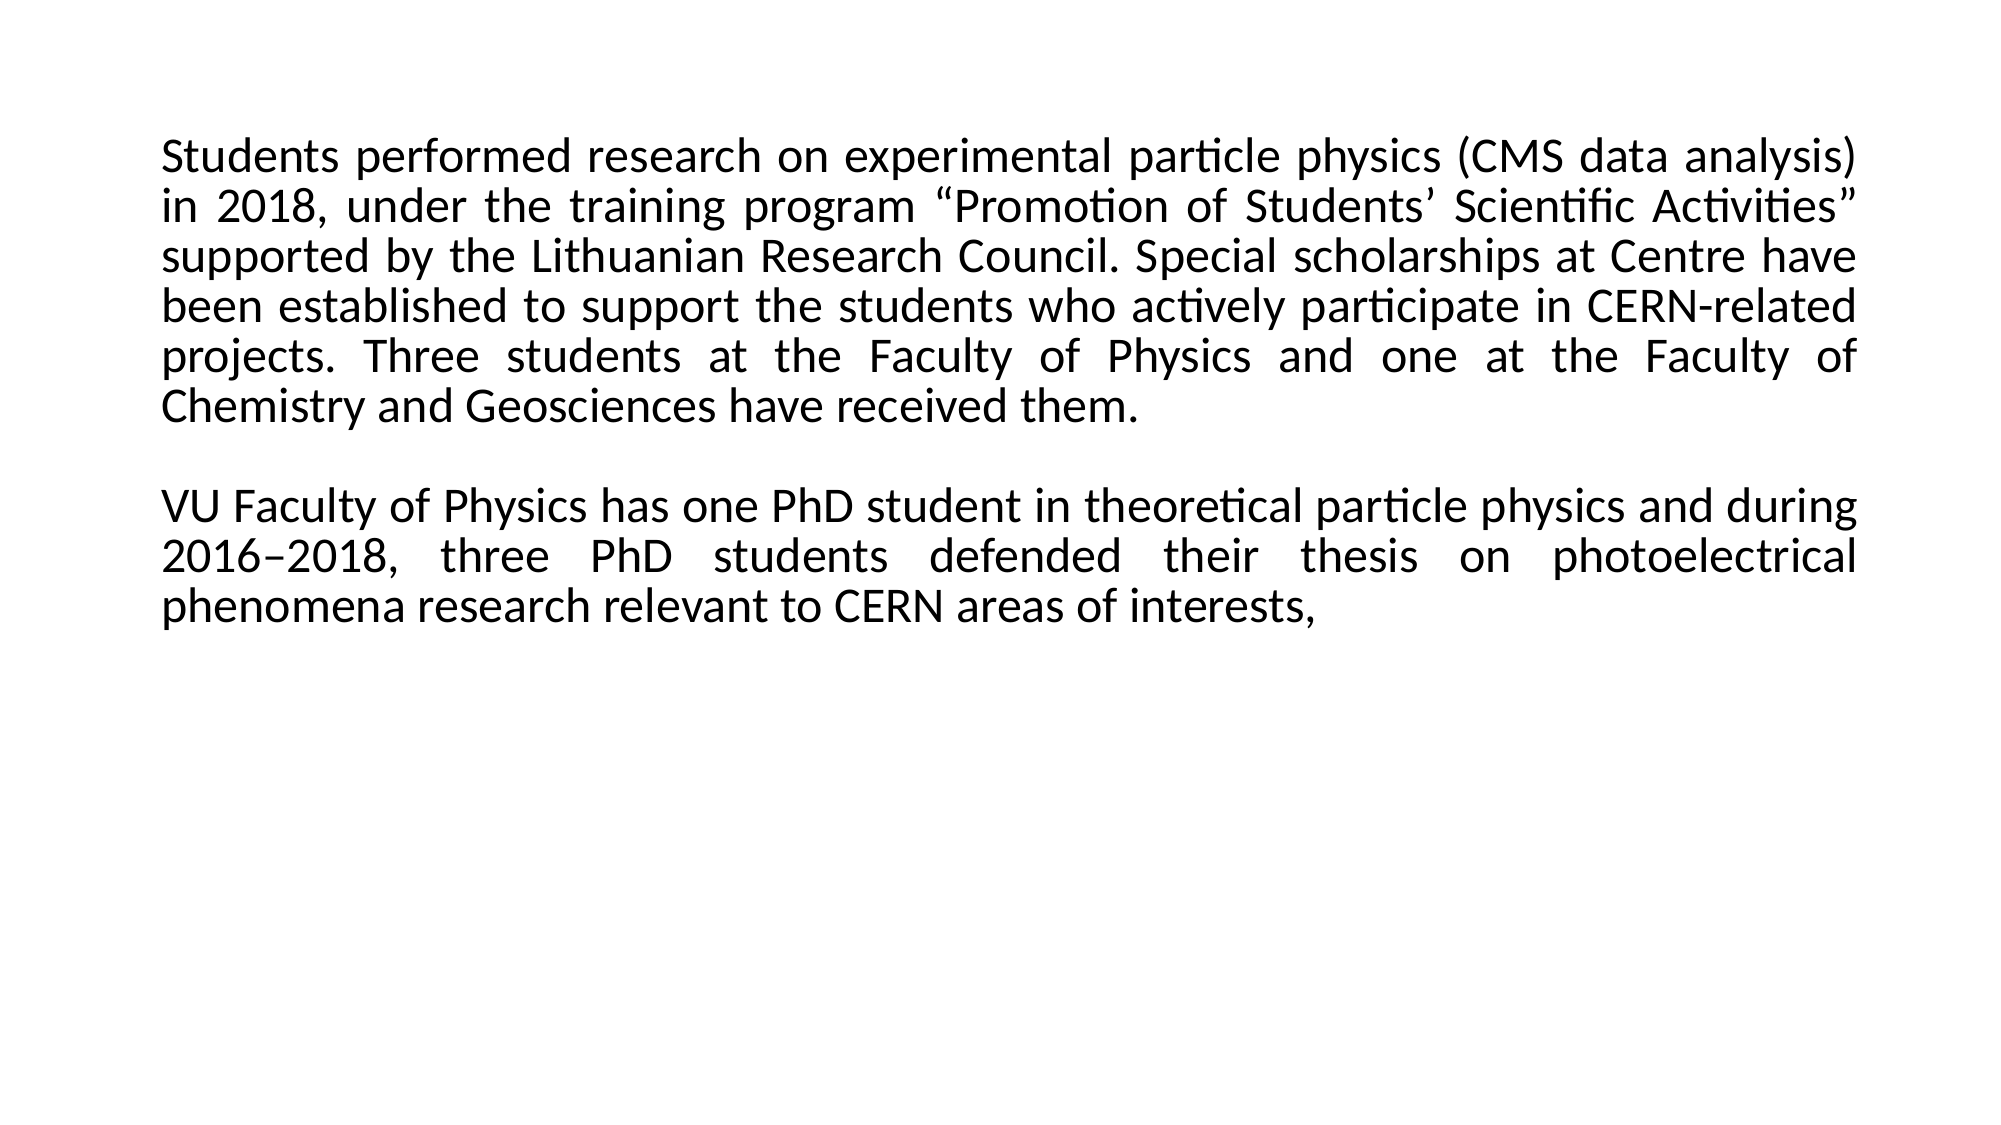

Students performed research on experimental particle physics (CMS data analysis) in 2018, under the training program “Promotion of Students’ Scientific Activities” supported by the Lithuanian Research Council. Special scholarships at Centre have been established to support the students who actively participate in CERN-related projects. Three students at the Faculty of Physics and one at the Faculty of Chemistry and Geosciences have received them.
VU Faculty of Physics has one PhD student in theoretical particle physics and during 2016–2018, three PhD students defended their thesis on photoelectrical phenomena research relevant to CERN areas of interests,